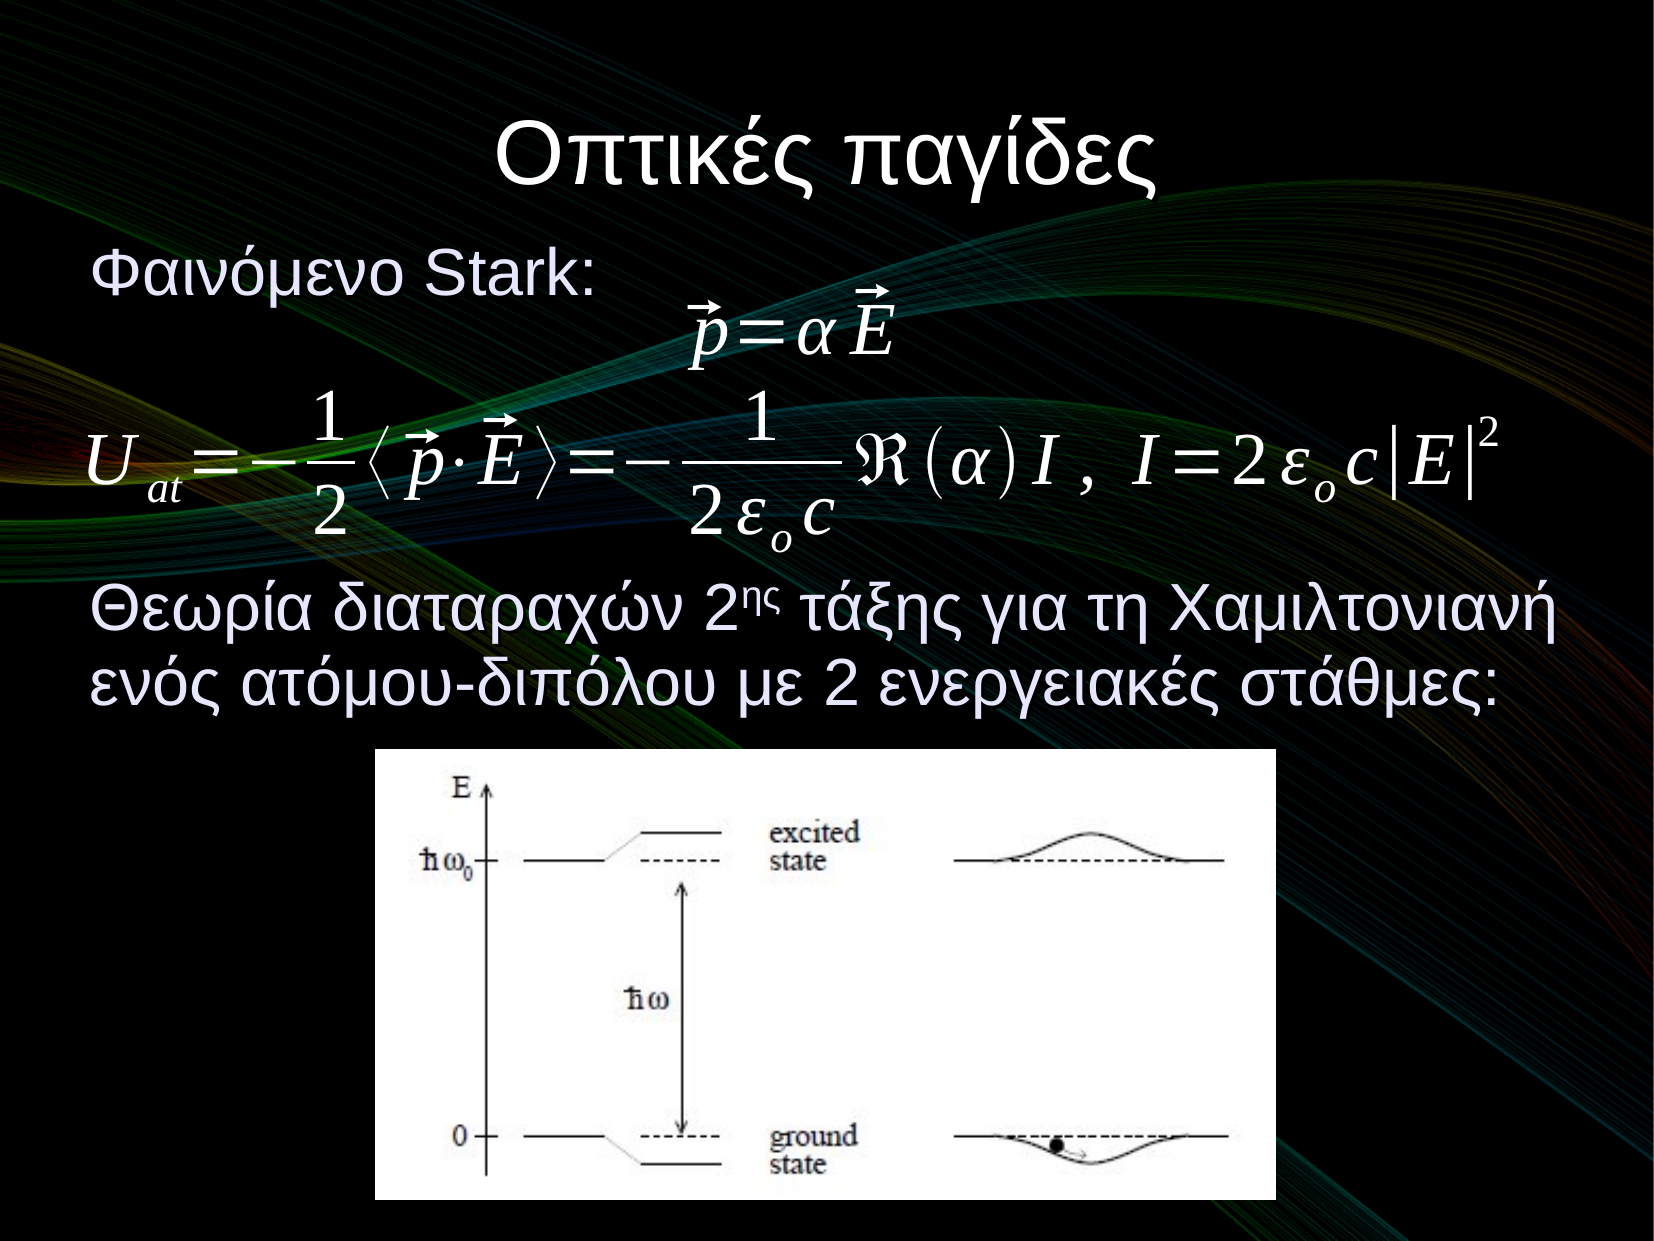

# Οπτικές παγίδες
Φαινόμενο Stark:
Θεωρία διαταραχών 2ης τάξης για τη Χαμιλτονιανή ενός ατόμου-διπόλου με 2 ενεργειακές στάθμες: